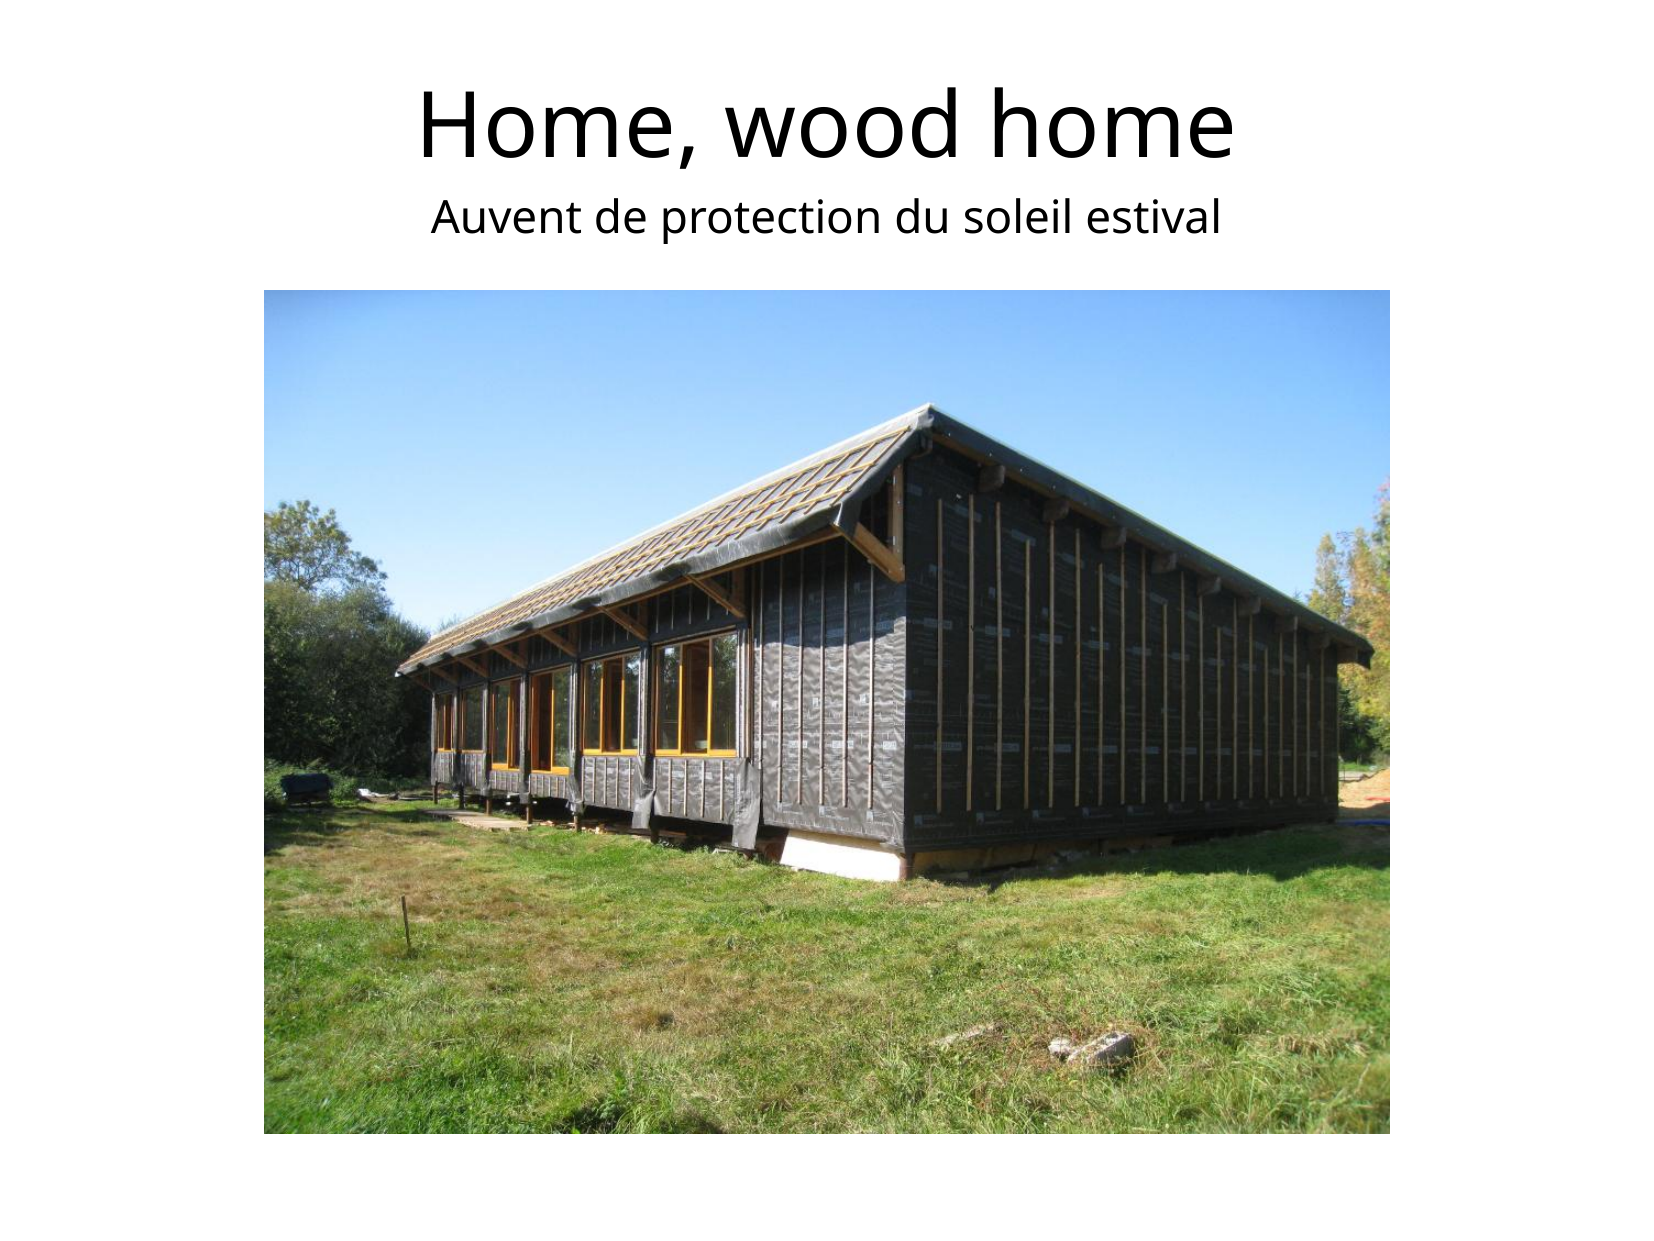

# Home, wood home Auvent de protection du soleil estival